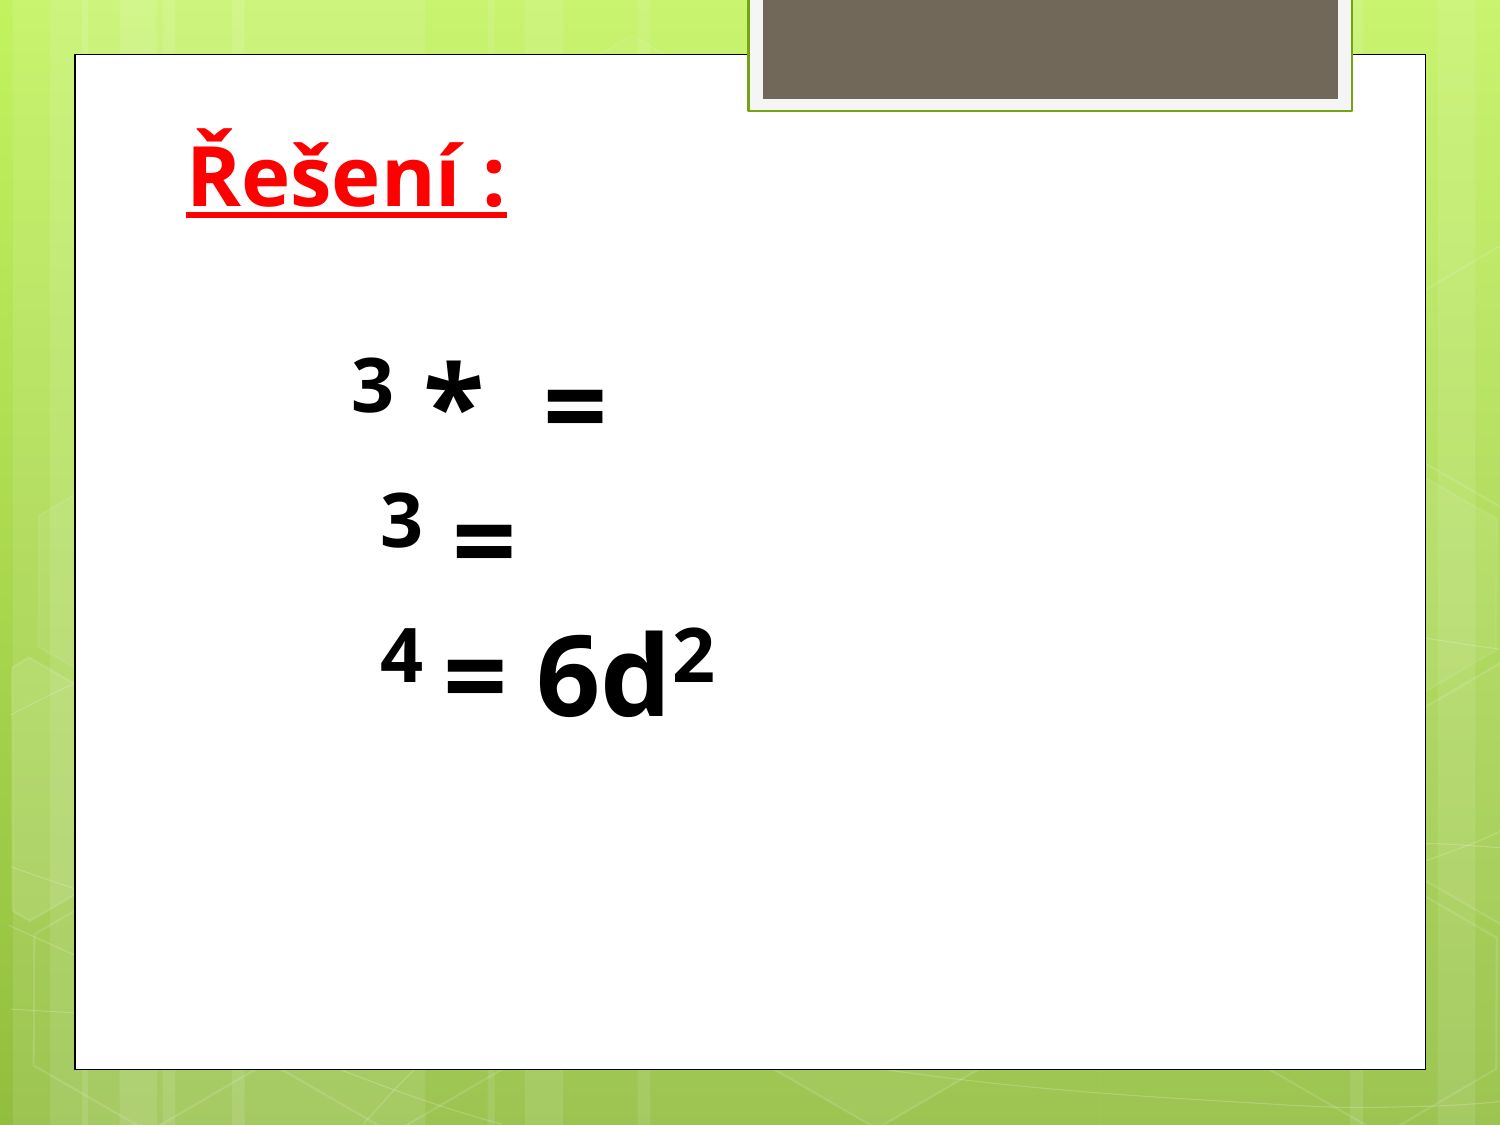

# Řešení :
3 * =
 3 =
 4 = 6d2